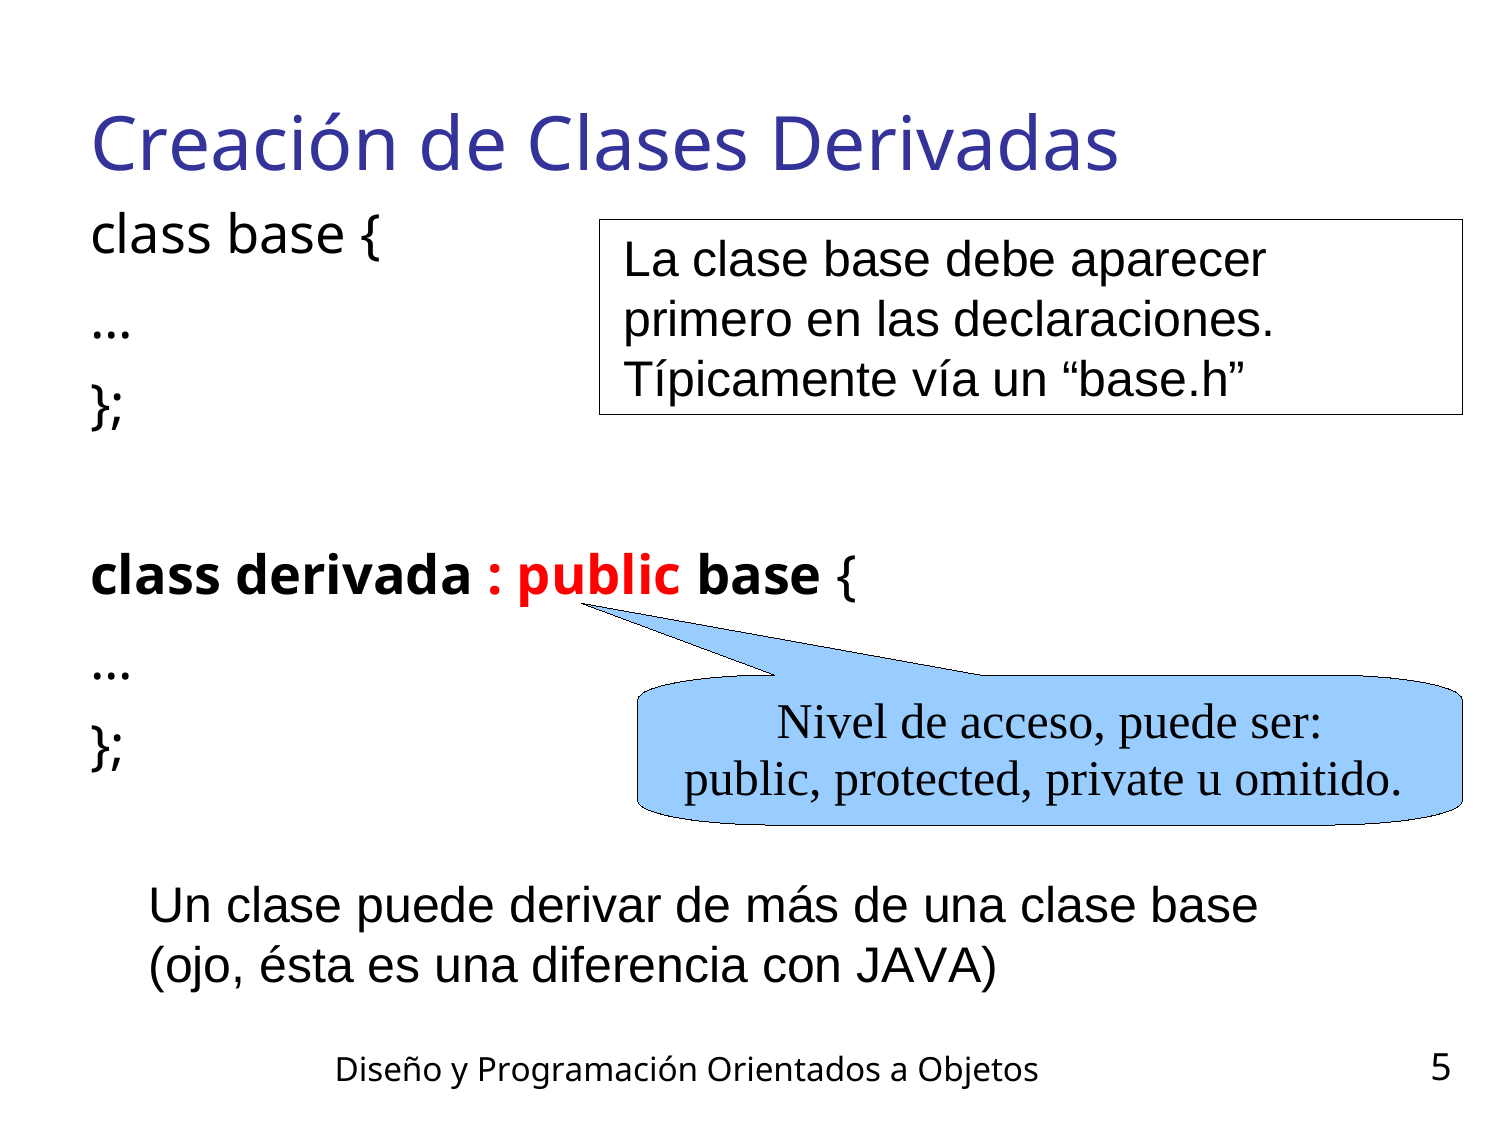

# Creación de Clases Derivadas
class base {
...
};
class derivada : public base {
...
};
La clase base debe aparecer primero en las declaraciones. Típicamente vía un “base.h”
Nivel de acceso, puede ser:
public, protected, private u omitido.
Un clase puede derivar de más de una clase base (ojo, ésta es una diferencia con JAVA)
Diseño y Programación Orientados a Objetos
5